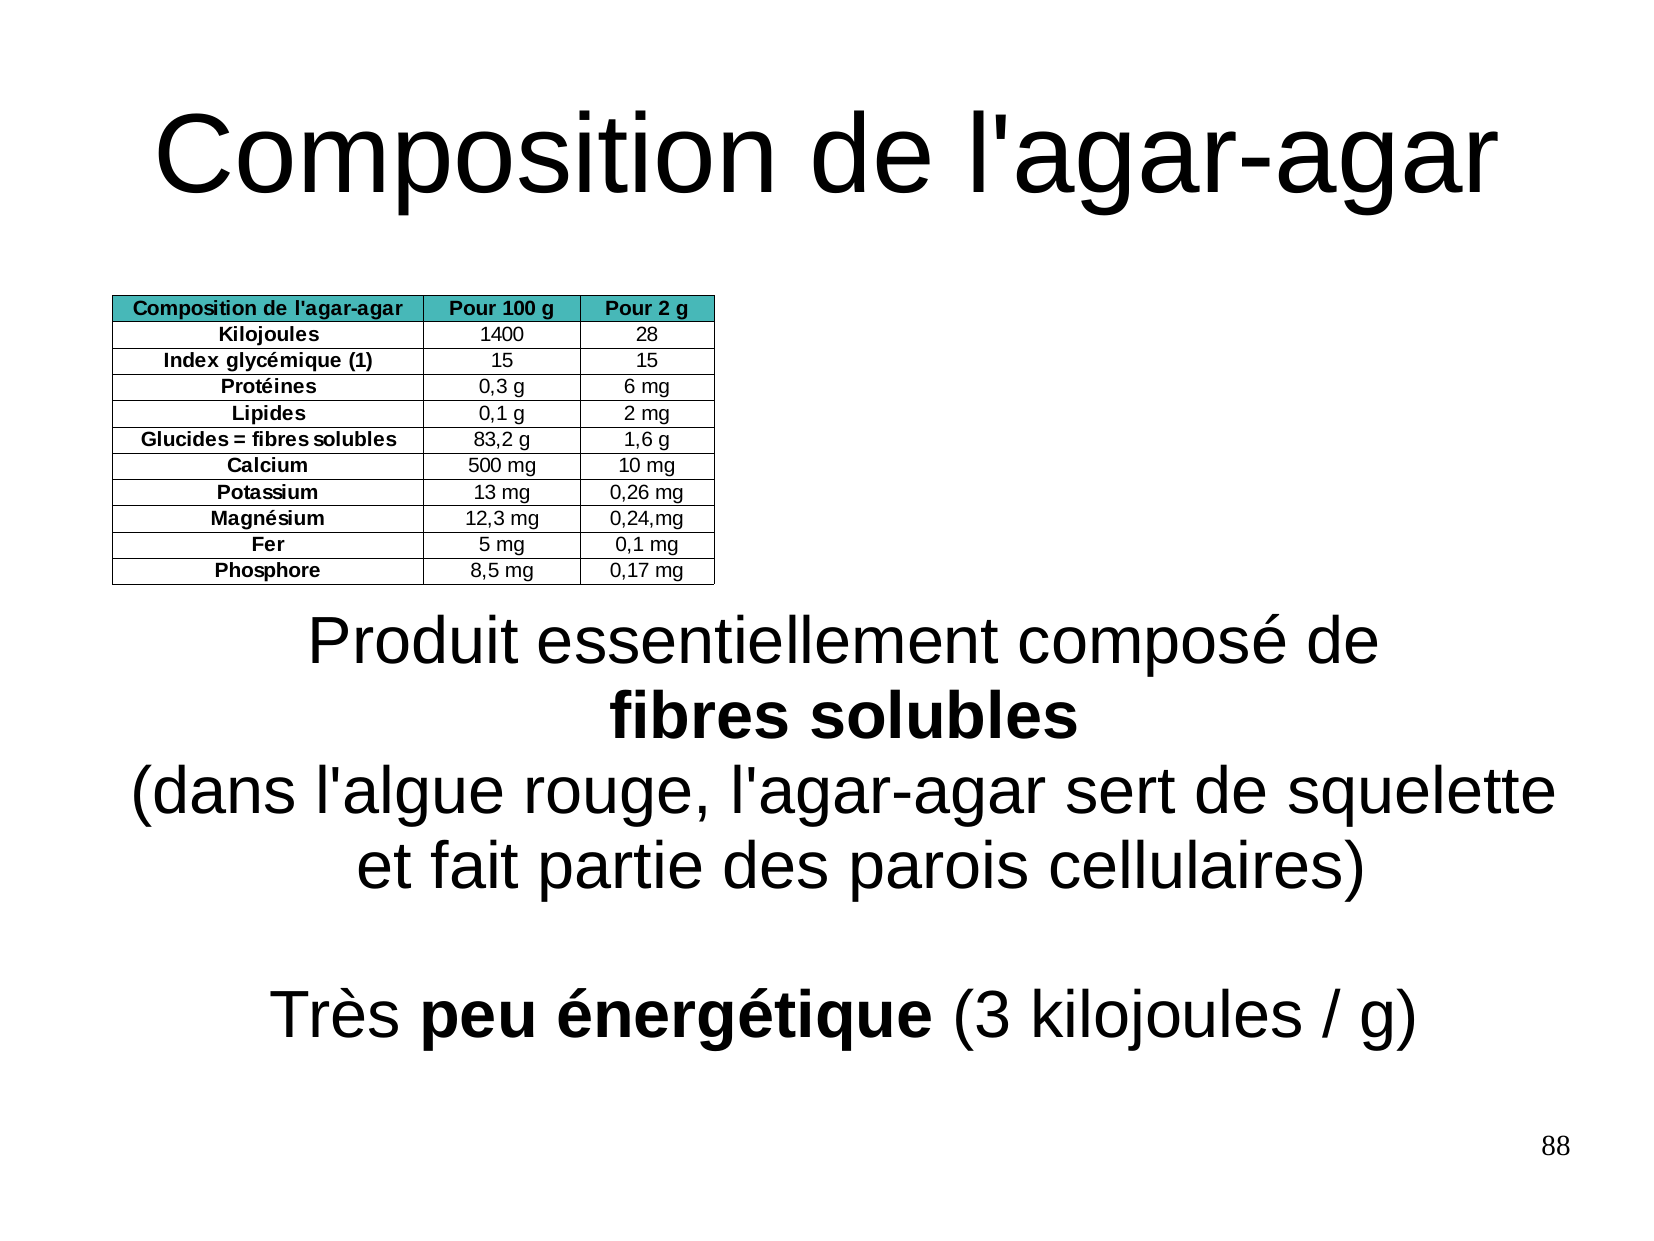

# Composition de l'agar-agar
Produit essentiellement composé de
 fibres solubles
(dans l'algue rouge, l'agar-agar sert de squelette et fait partie des parois cellulaires)
Très peu énergétique (3 kilojoules / g)
88